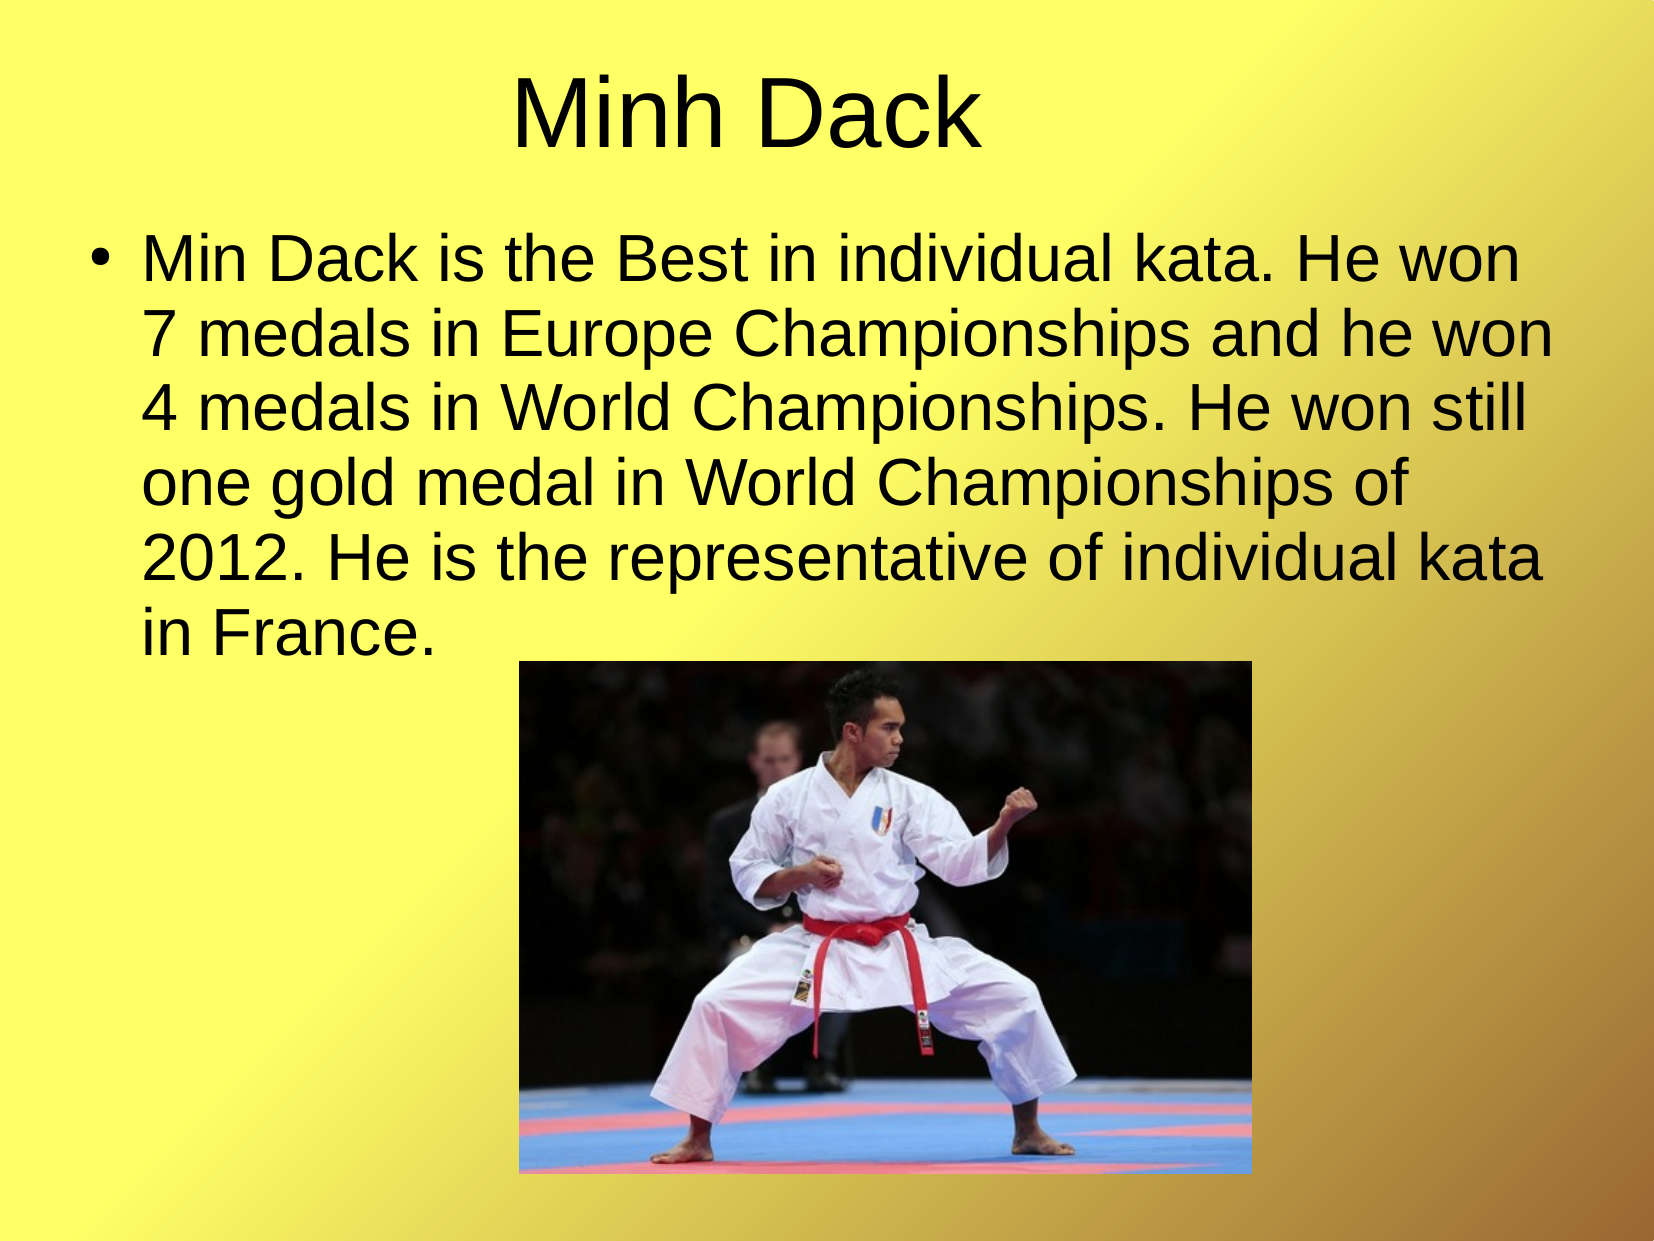

#
Minh Dack
Min Dack is the Best in individual kata. He won 7 medals in Europe Championships and he won 4 medals in World Championships. He won still one gold medal in World Championships of 2012. He is the representative of individual kata in France.